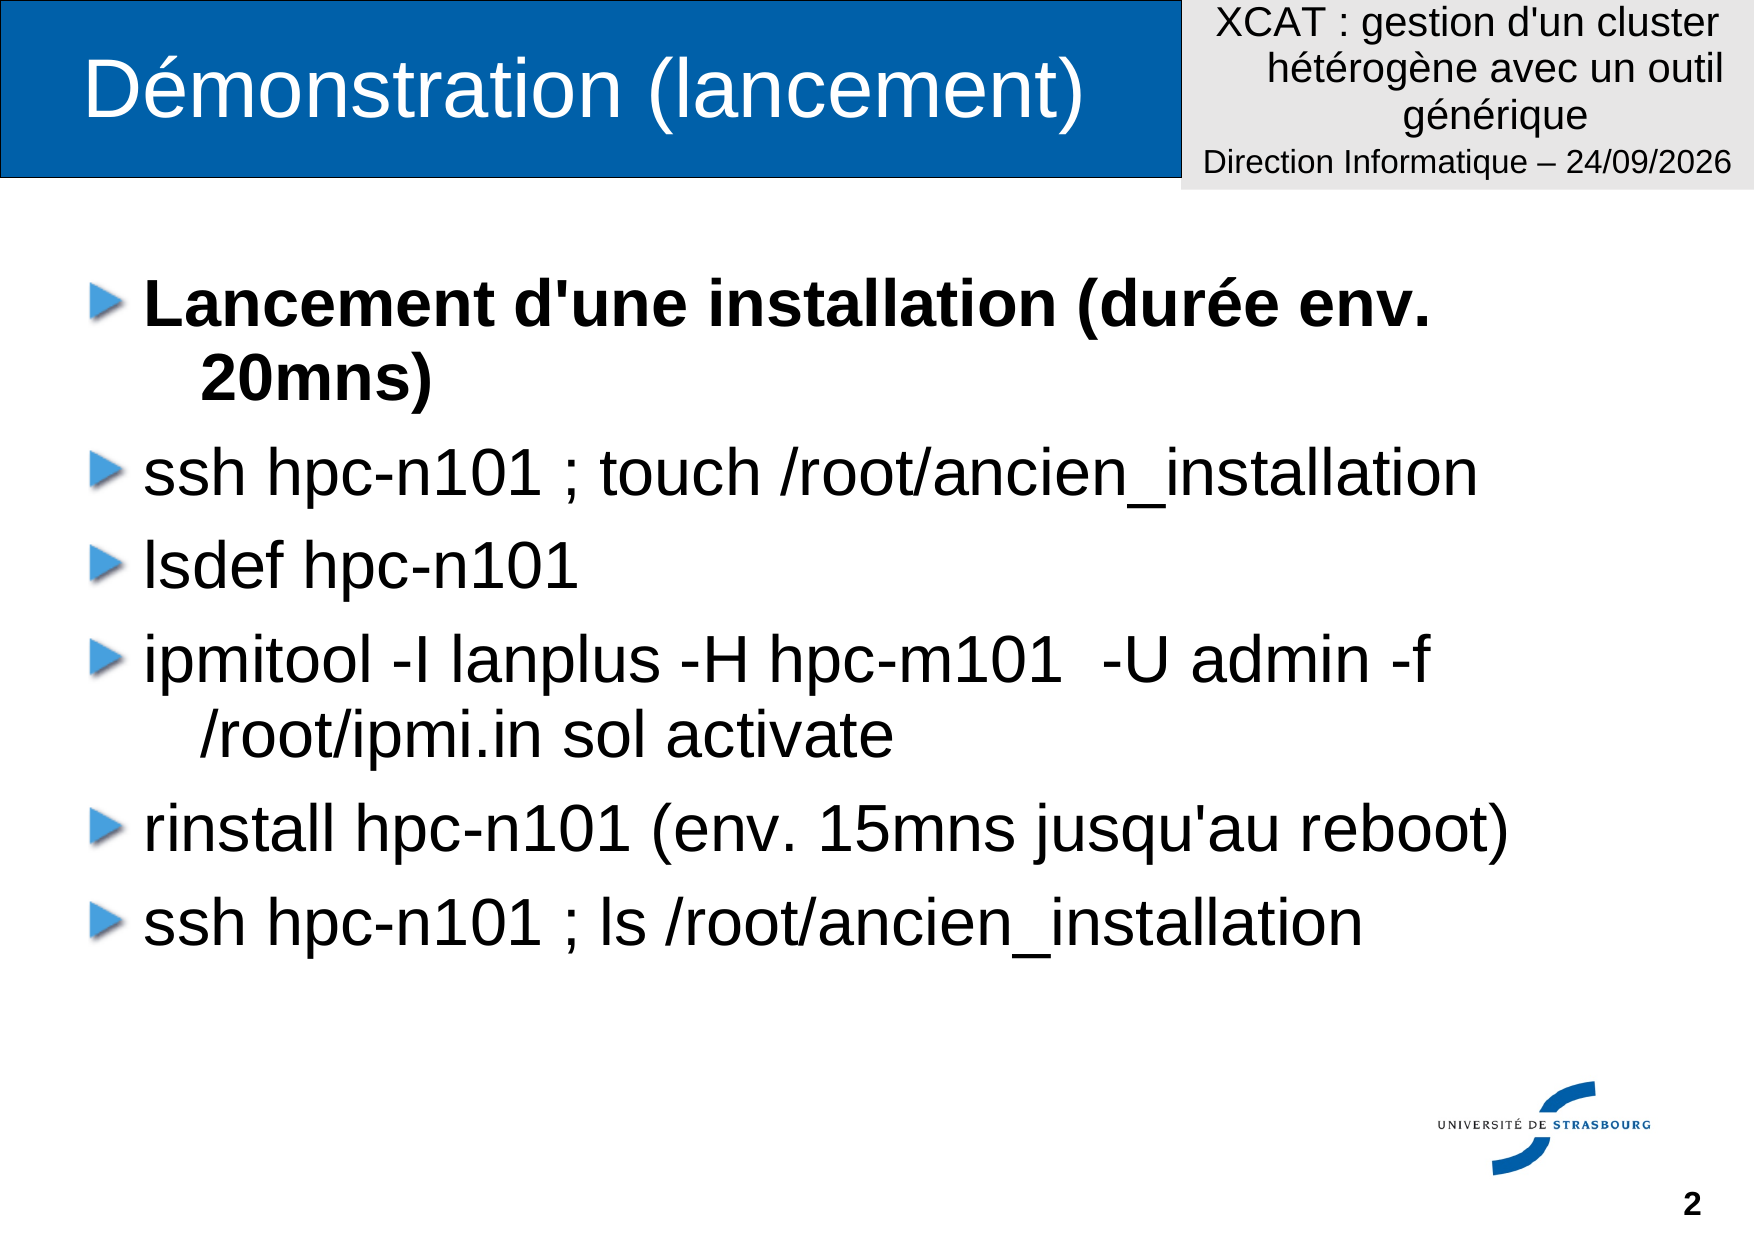

# Démonstration (lancement)
Lancement d'une installation (durée env. 20mns)
ssh hpc-n101 ; touch /root/ancien_installation
lsdef hpc-n101
ipmitool -I lanplus -H hpc-m101 -U admin -f /root/ipmi.in sol activate
rinstall hpc-n101 (env. 15mns jusqu'au reboot)
ssh hpc-n101 ; ls /root/ancien_installation
2